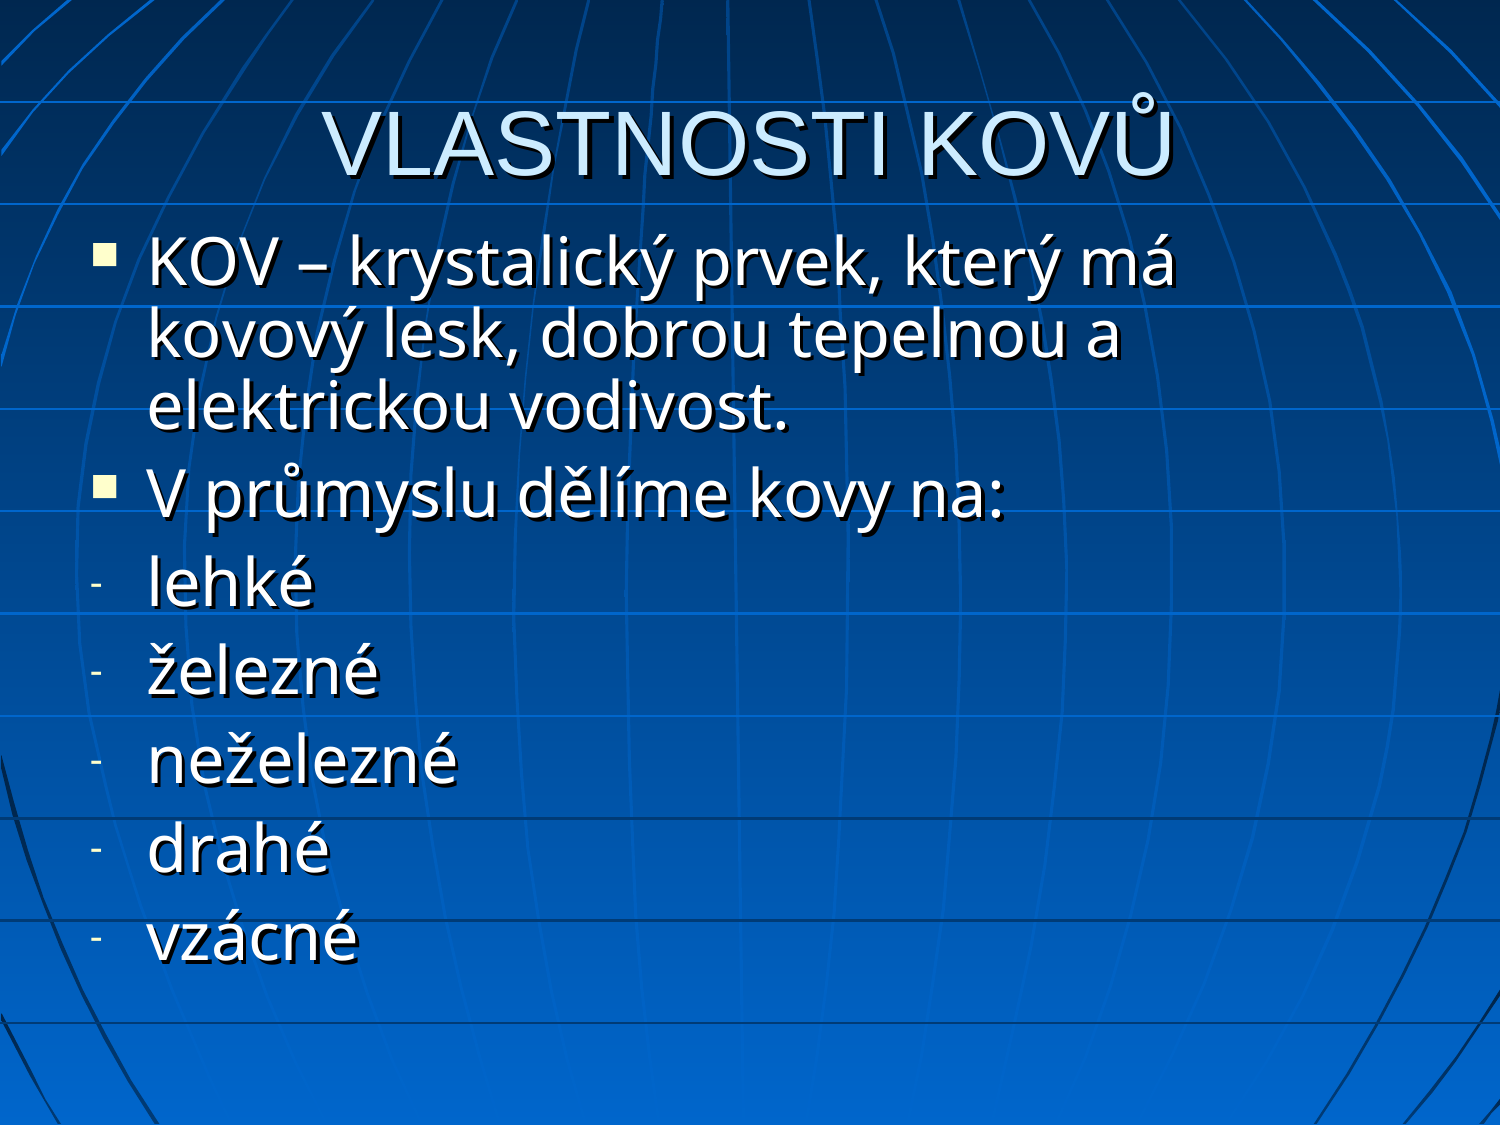

# VLASTNOSTI KOVŮ
KOV – krystalický prvek, který má kovový lesk, dobrou tepelnou a elektrickou vodivost.
V průmyslu dělíme kovy na:
lehké
železné
neželezné
drahé
vzácné